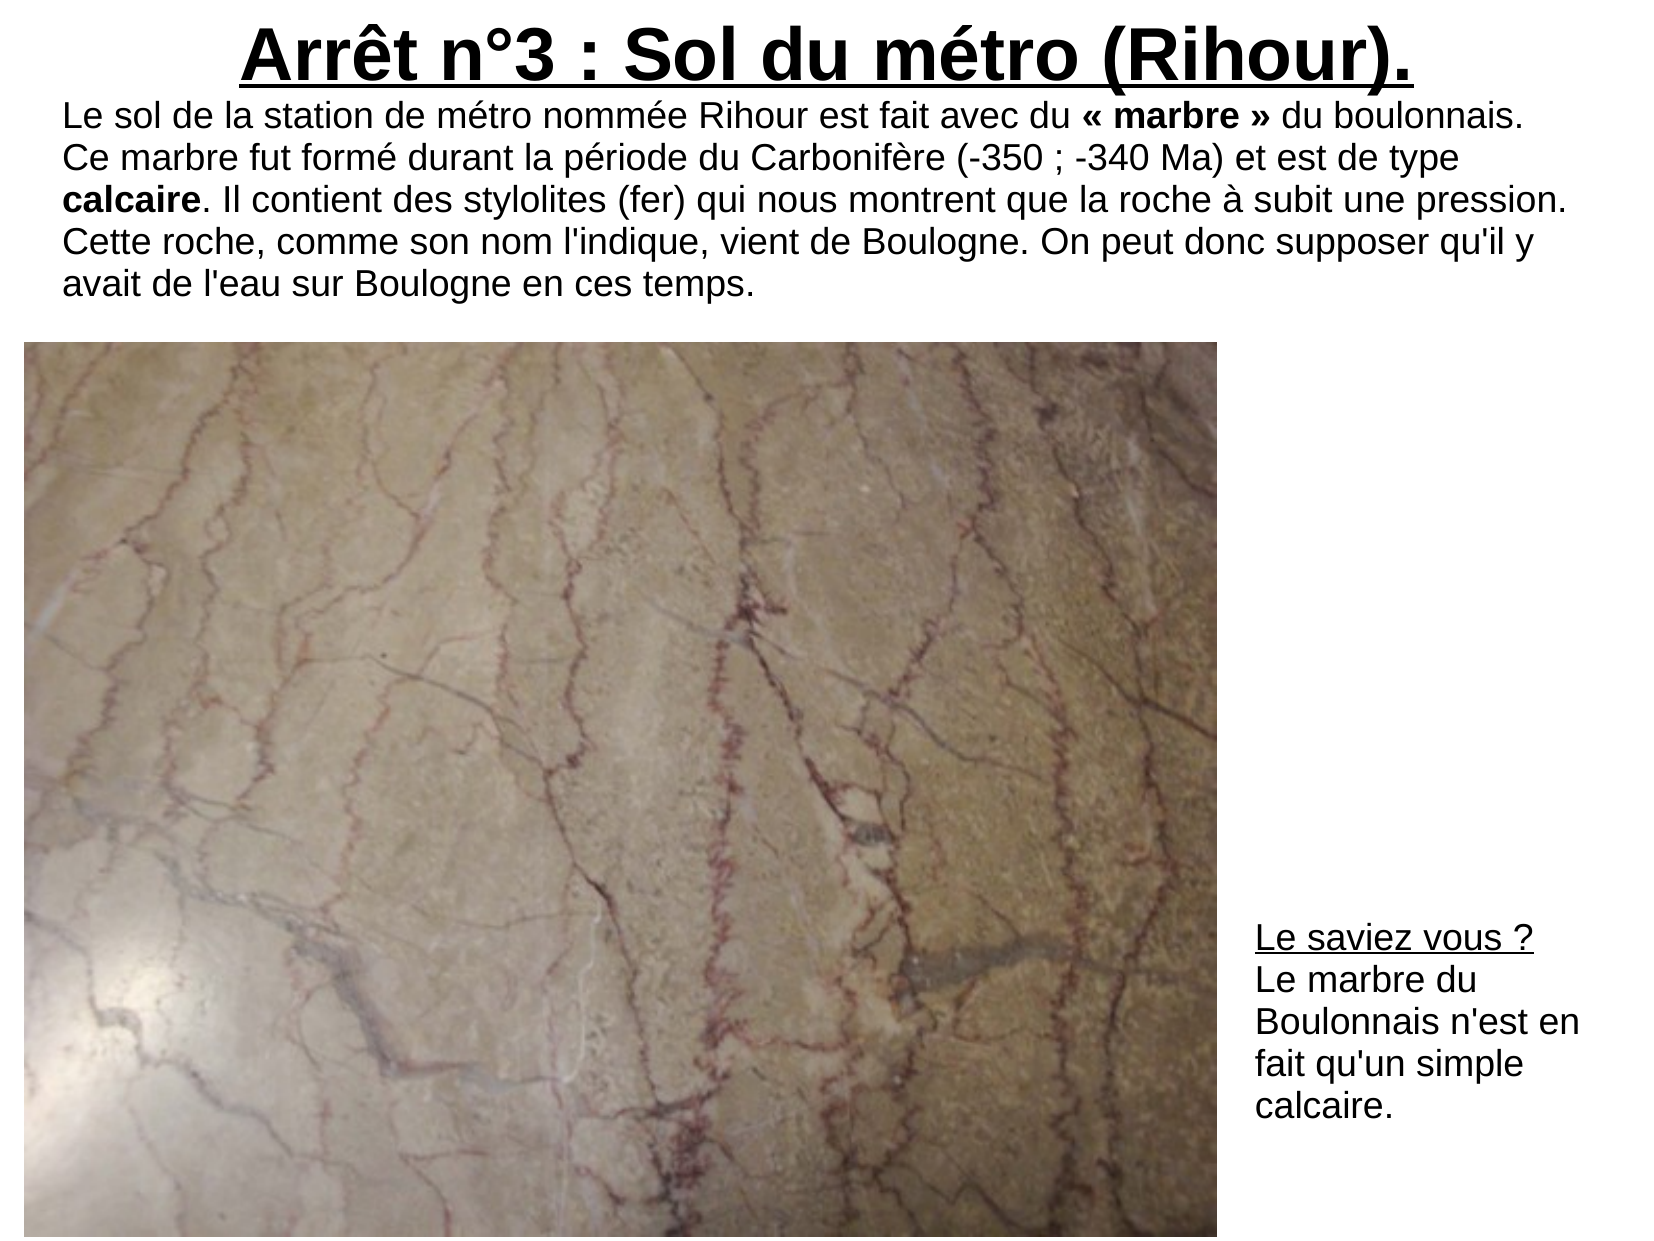

# Arrêt n°3 : Sol du métro (Rihour).
Le sol de la station de métro nommée Rihour est fait avec du « marbre » du boulonnais.
Ce marbre fut formé durant la période du Carbonifère (-350 ; -340 Ma) et est de type calcaire. Il contient des stylolites (fer) qui nous montrent que la roche à subit une pression. Cette roche, comme son nom l'indique, vient de Boulogne. On peut donc supposer qu'il y avait de l'eau sur Boulogne en ces temps.
Le saviez vous ?
Le marbre du Boulonnais n'est en fait qu'un simple calcaire.